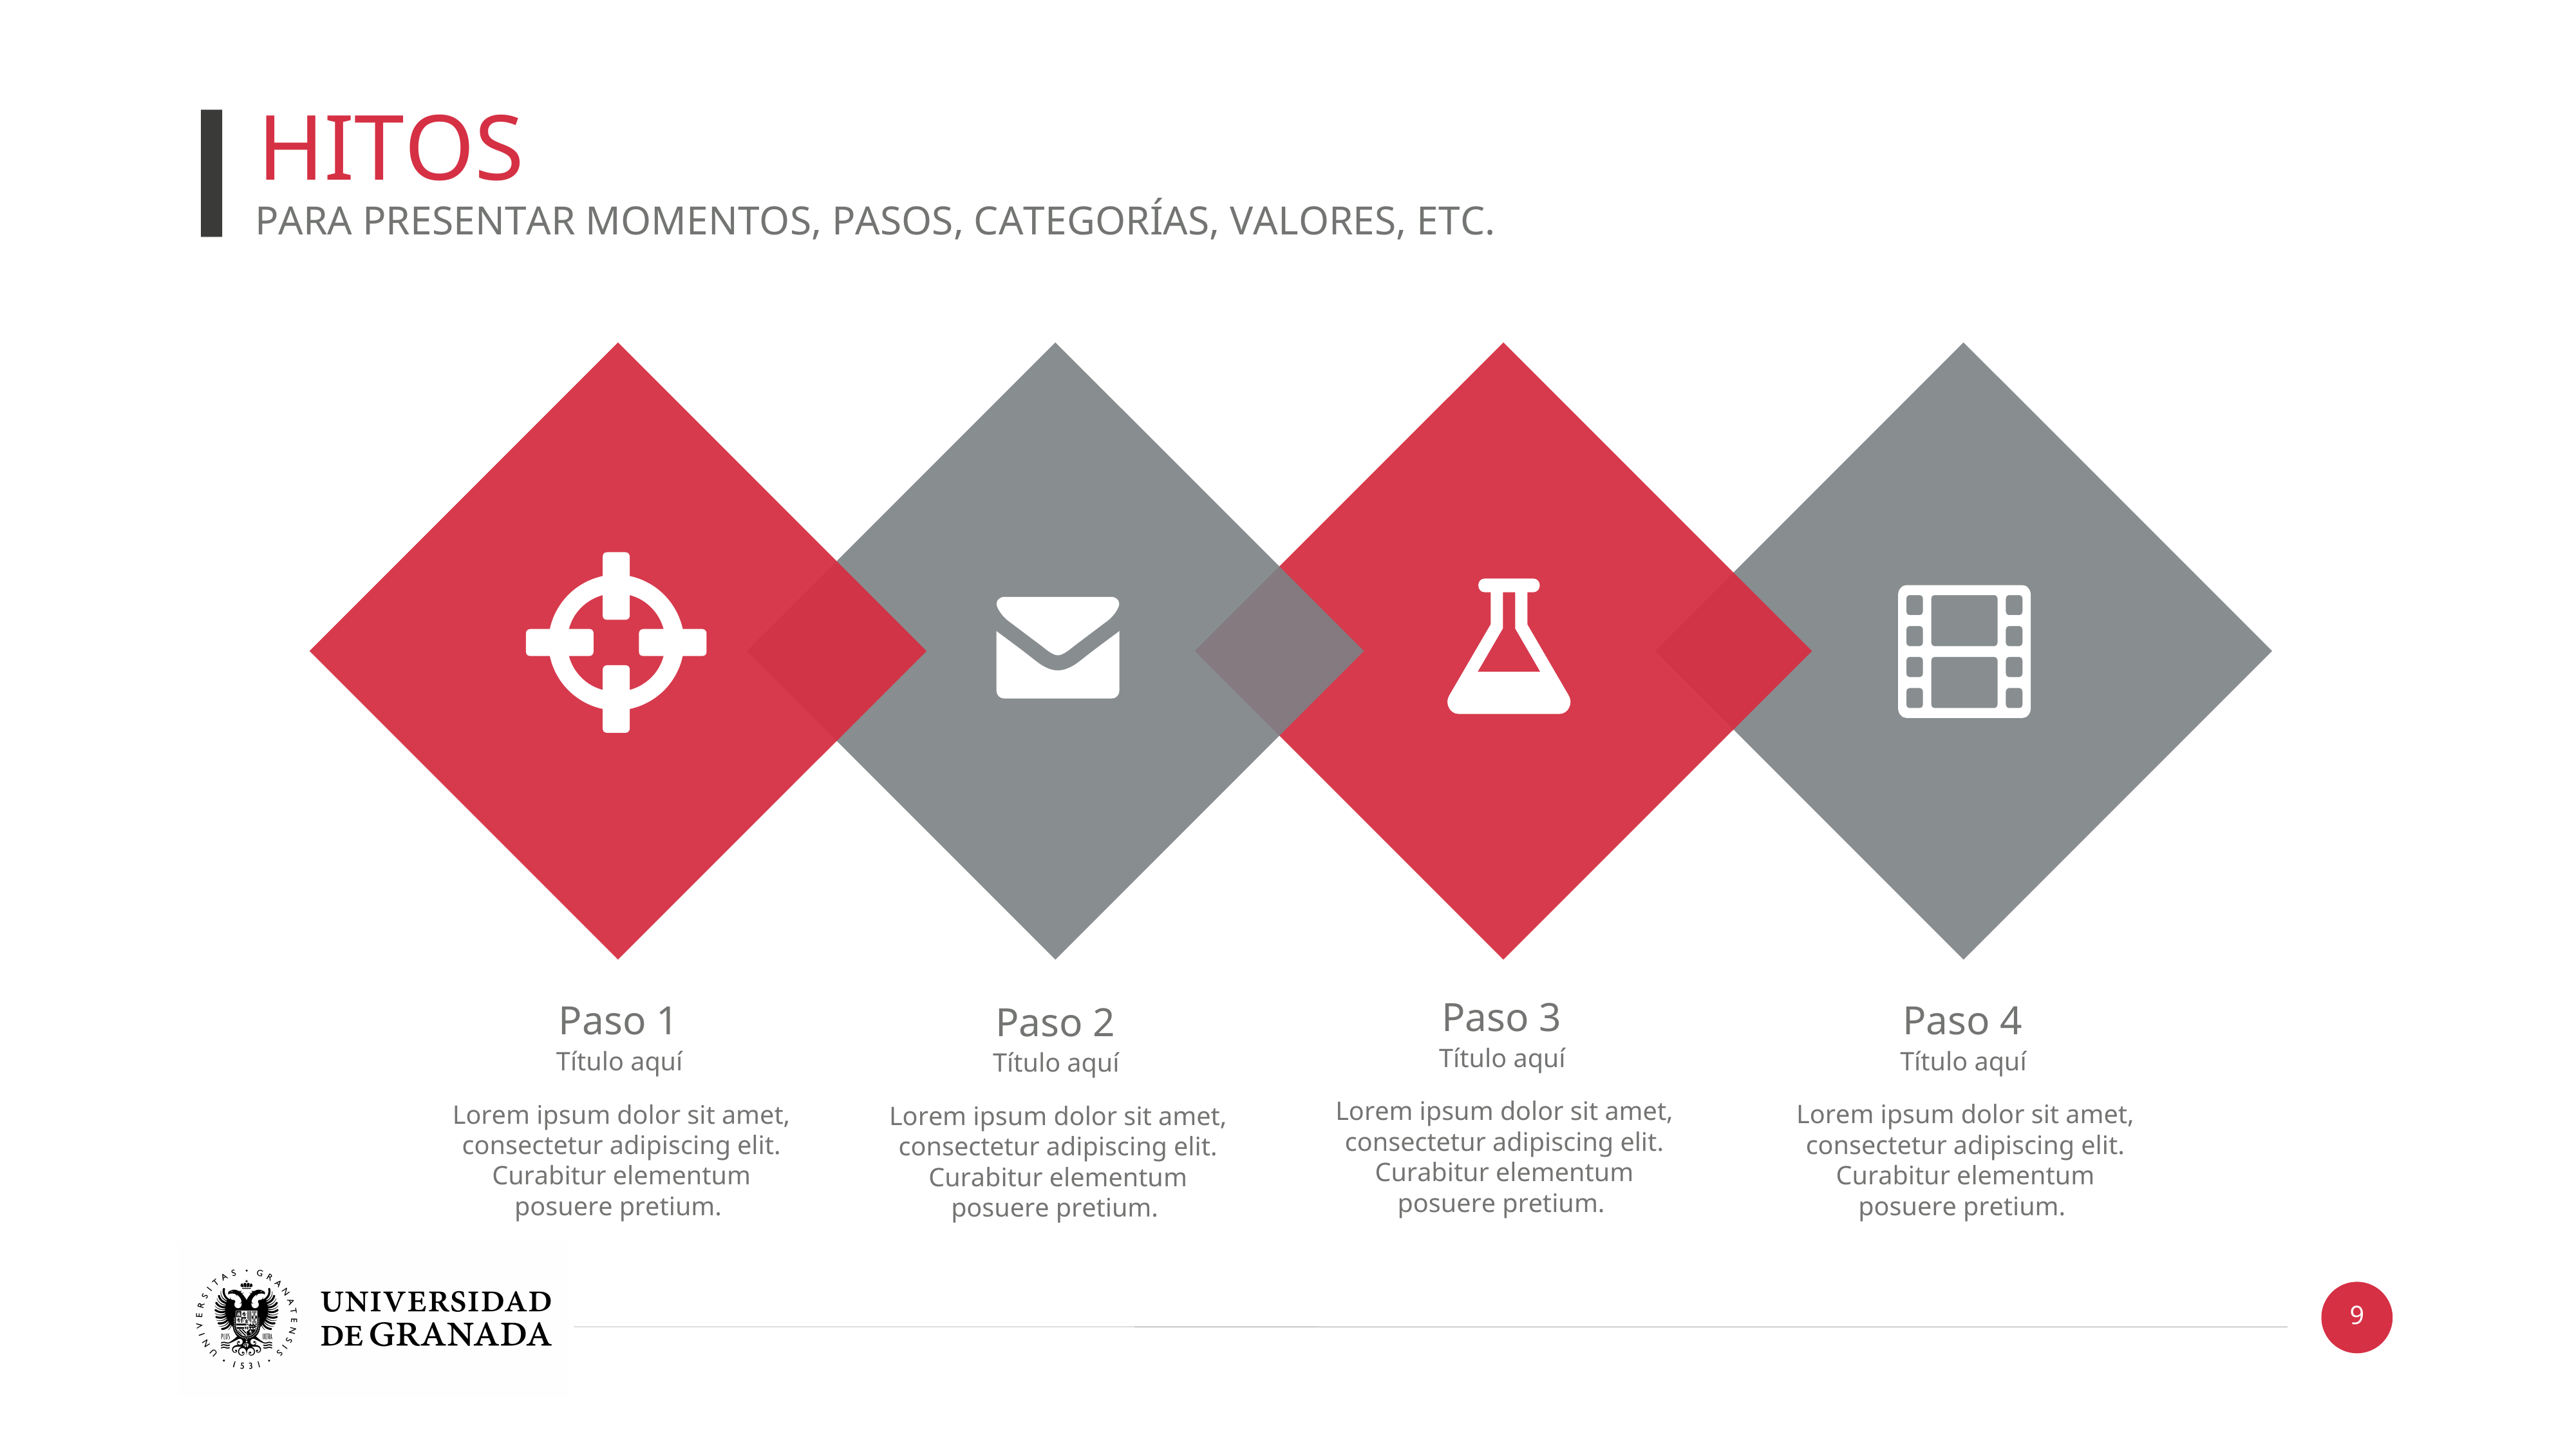

HITOS
PARA PRESENTAR MOMENTOS, PASOS, CATEGORÍAS, VALORES, ETC.
Paso 3
Paso 4
Paso 1
Paso 2
Título aquí
Título aquí
Título aquí
Título aquí
Lorem ipsum dolor sit amet, consectetur adipiscing elit. Curabitur elementum posuere pretium.
Lorem ipsum dolor sit amet, consectetur adipiscing elit. Curabitur elementum posuere pretium.
Lorem ipsum dolor sit amet, consectetur adipiscing elit. Curabitur elementum posuere pretium.
Lorem ipsum dolor sit amet, consectetur adipiscing elit. Curabitur elementum posuere pretium.